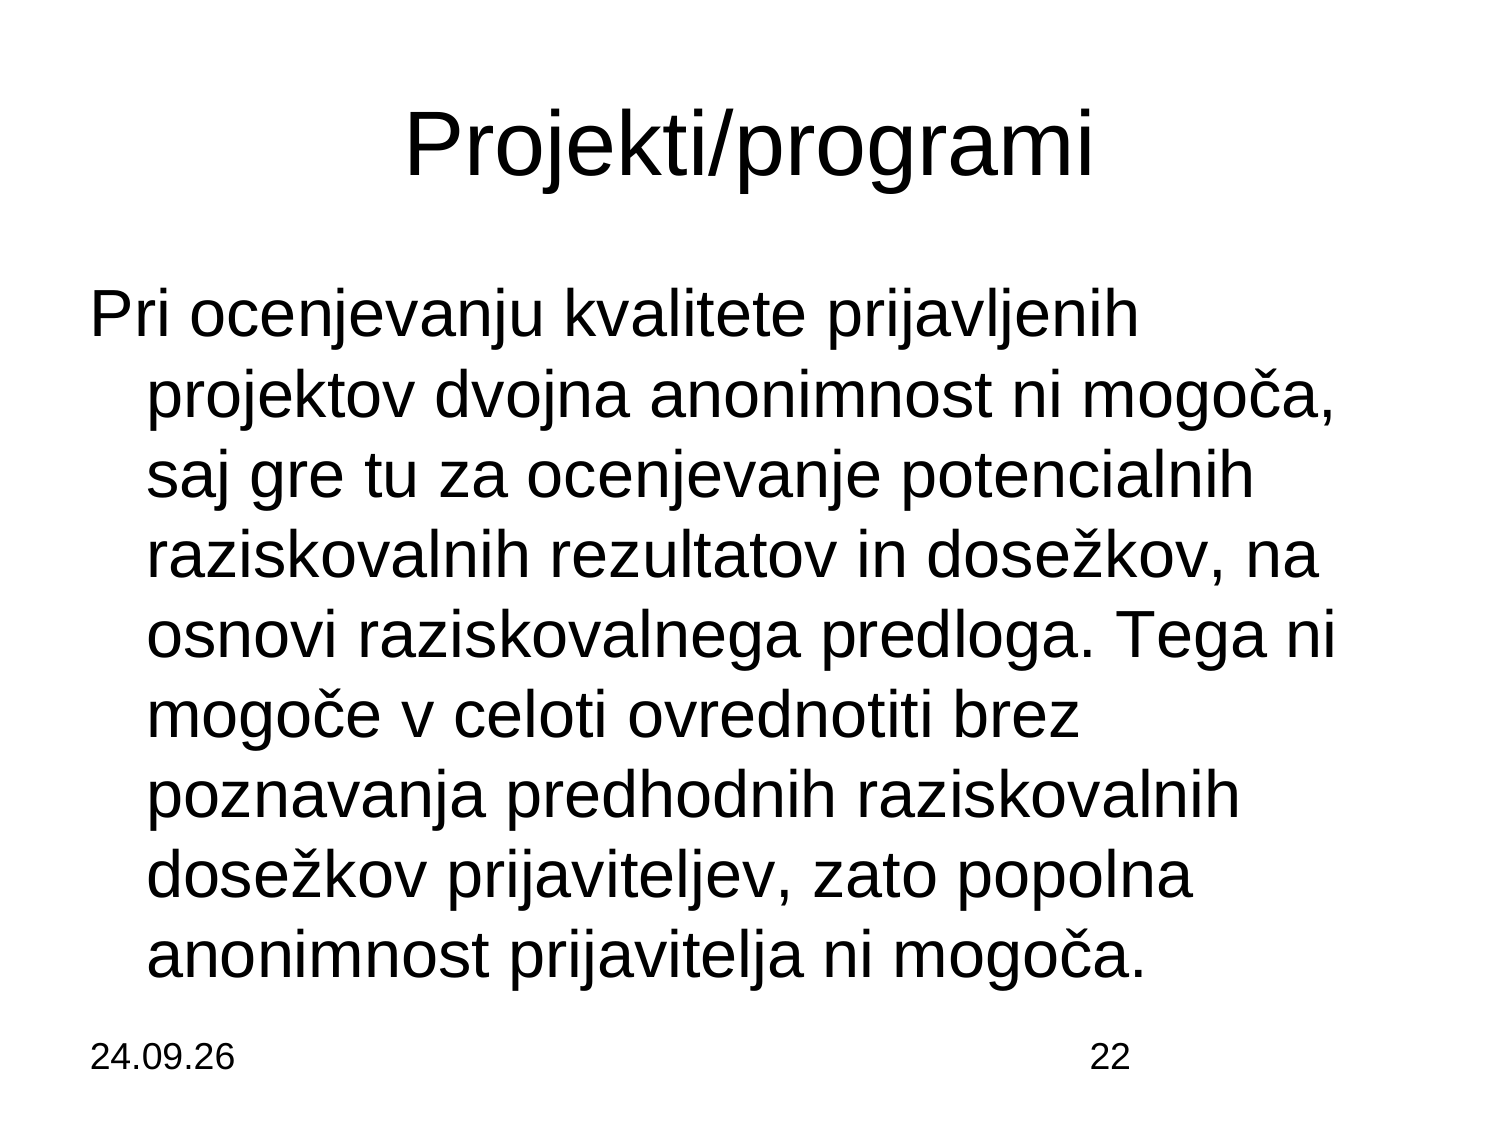

# Projekti/programi
Pri ocenjevanju kvalitete prijavljenih projektov dvojna anonimnost ni mogoča, saj gre tu za ocenjevanje potencialnih raziskovalnih rezultatov in dosežkov, na osnovi raziskovalnega predloga. Tega ni mogoče v celoti ovrednotiti brez poznavanja predhodnih raziskovalnih dosežkov prijaviteljev, zato popolna anonimnost prijavitelja ni mogoča.
22